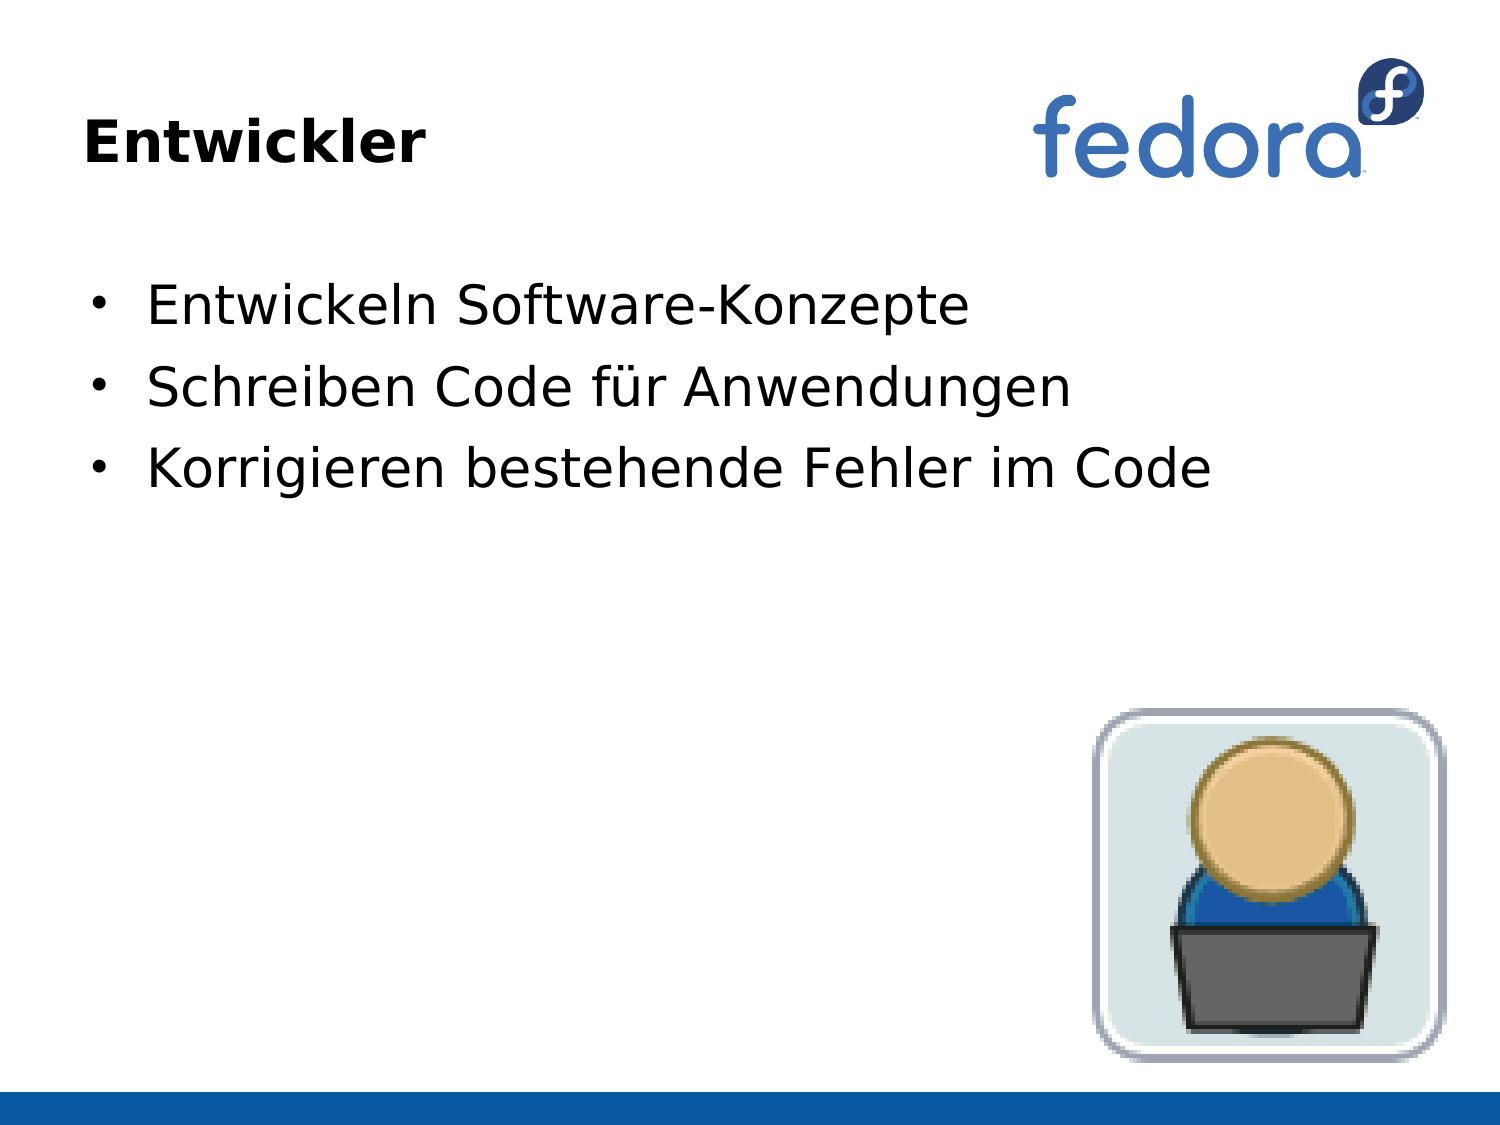

# Entwickler
Entwickeln Software-Konzepte
Schreiben Code für Anwendungen
Korrigieren bestehende Fehler im Code